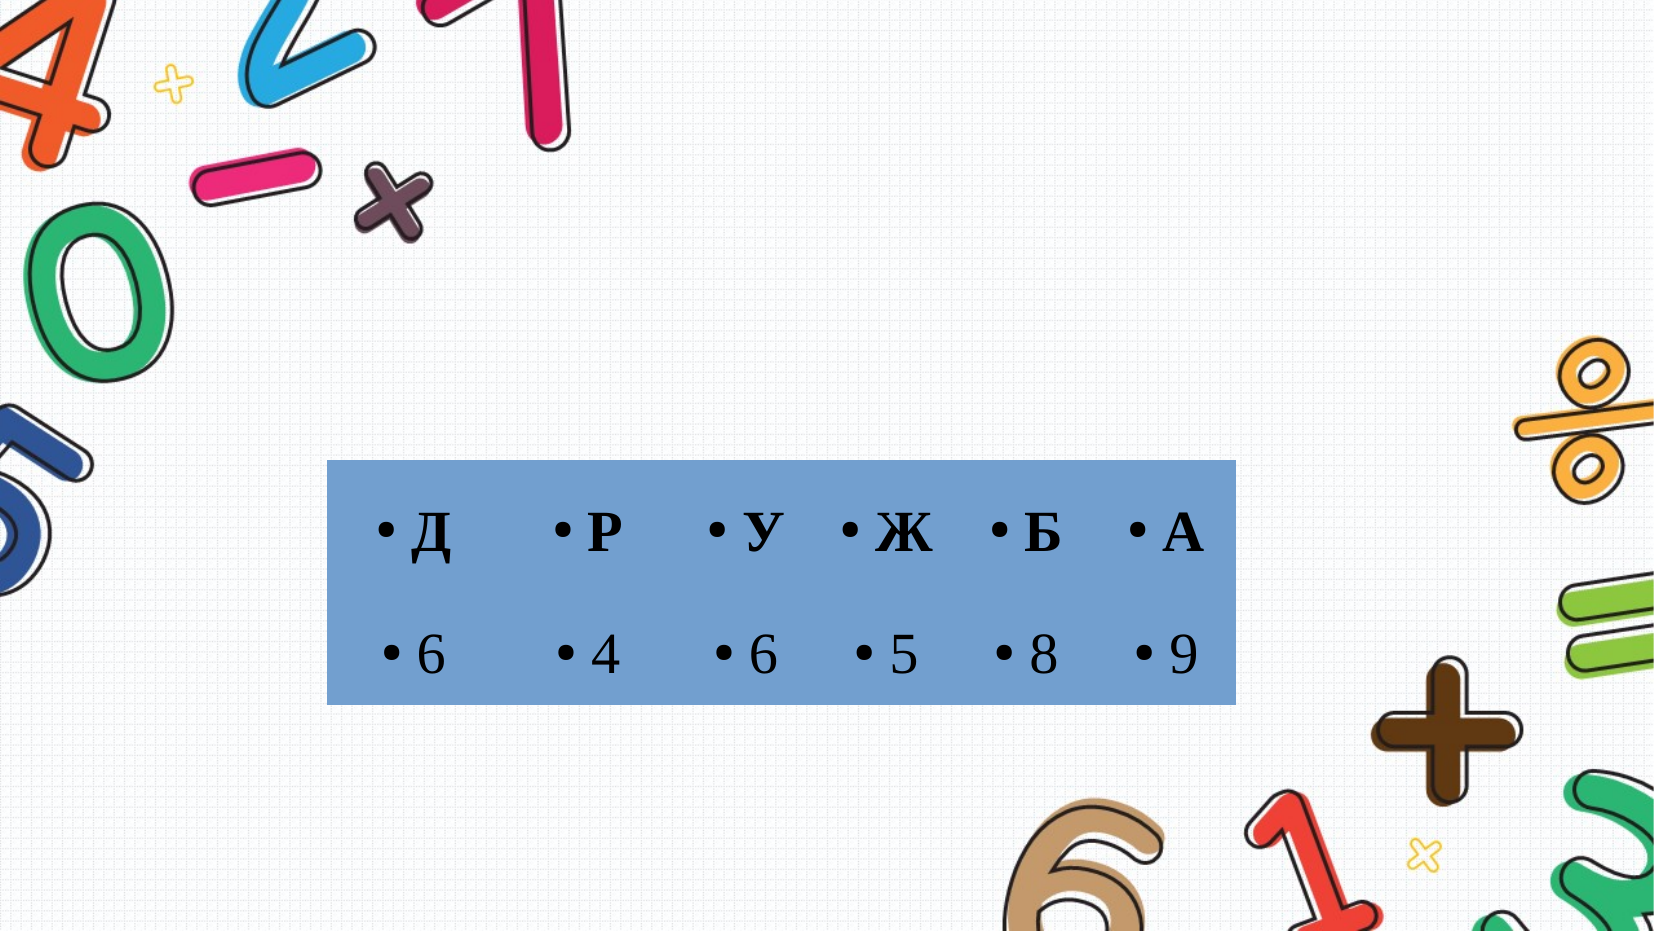

| Д | Р | У | Ж | Б | А |
| --- | --- | --- | --- | --- | --- |
| 6 | 4 | 6 | 5 | 8 | 9 |